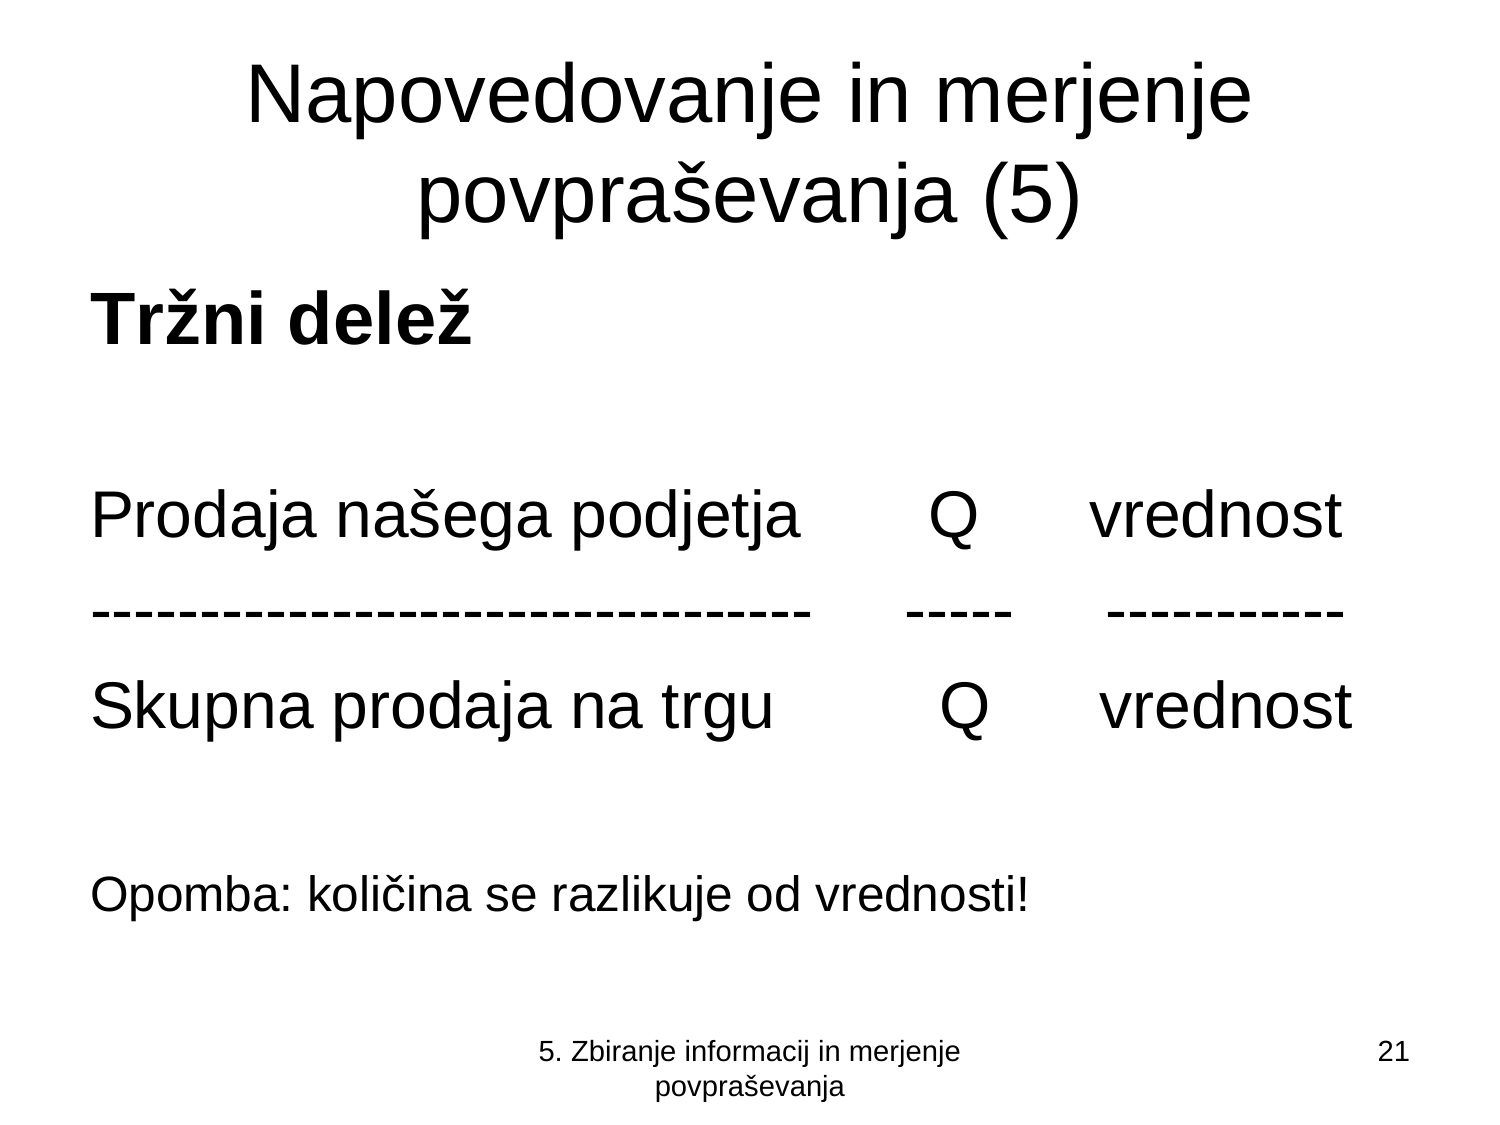

# Napovedovanje in merjenje povpraševanja (5)
Tržni delež
Prodaja našega podjetja Q vrednost
--------------------------------- ----- -----------
Skupna prodaja na trgu Q vrednost
Opomba: količina se razlikuje od vrednosti!
5. Zbiranje informacij in merjenje povpraševanja